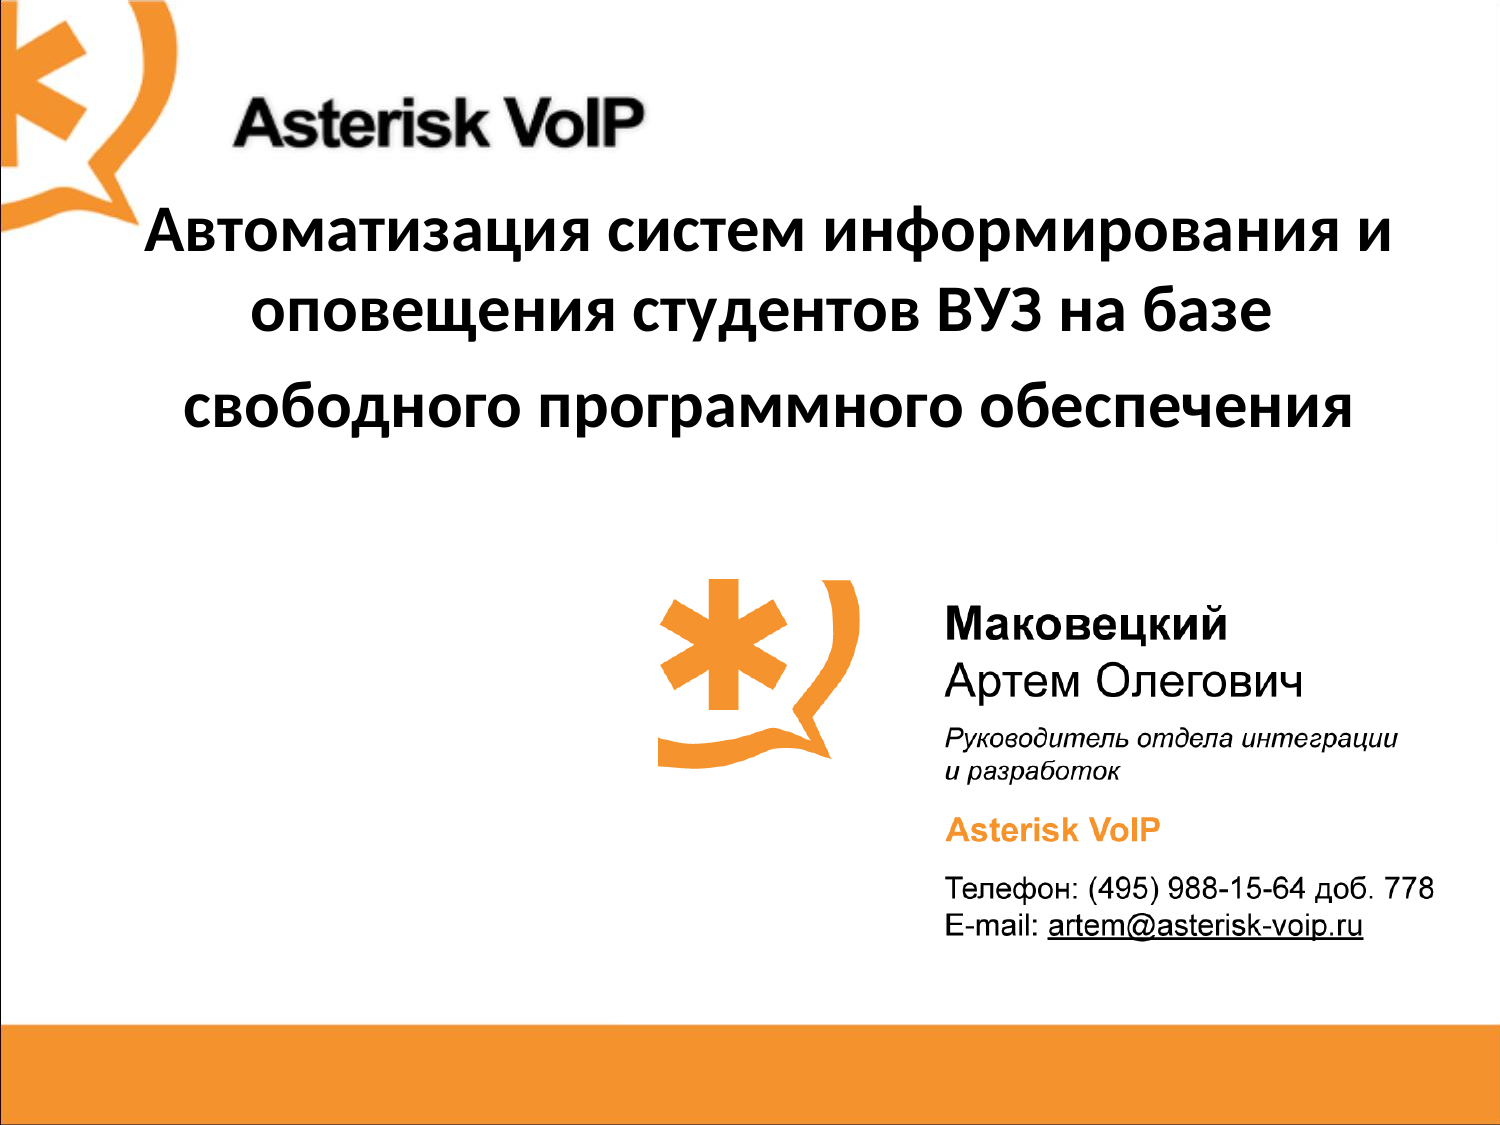

Автоматизация систем информирования и оповещения студентов ВУЗ на базе
свободного программного обеспечения